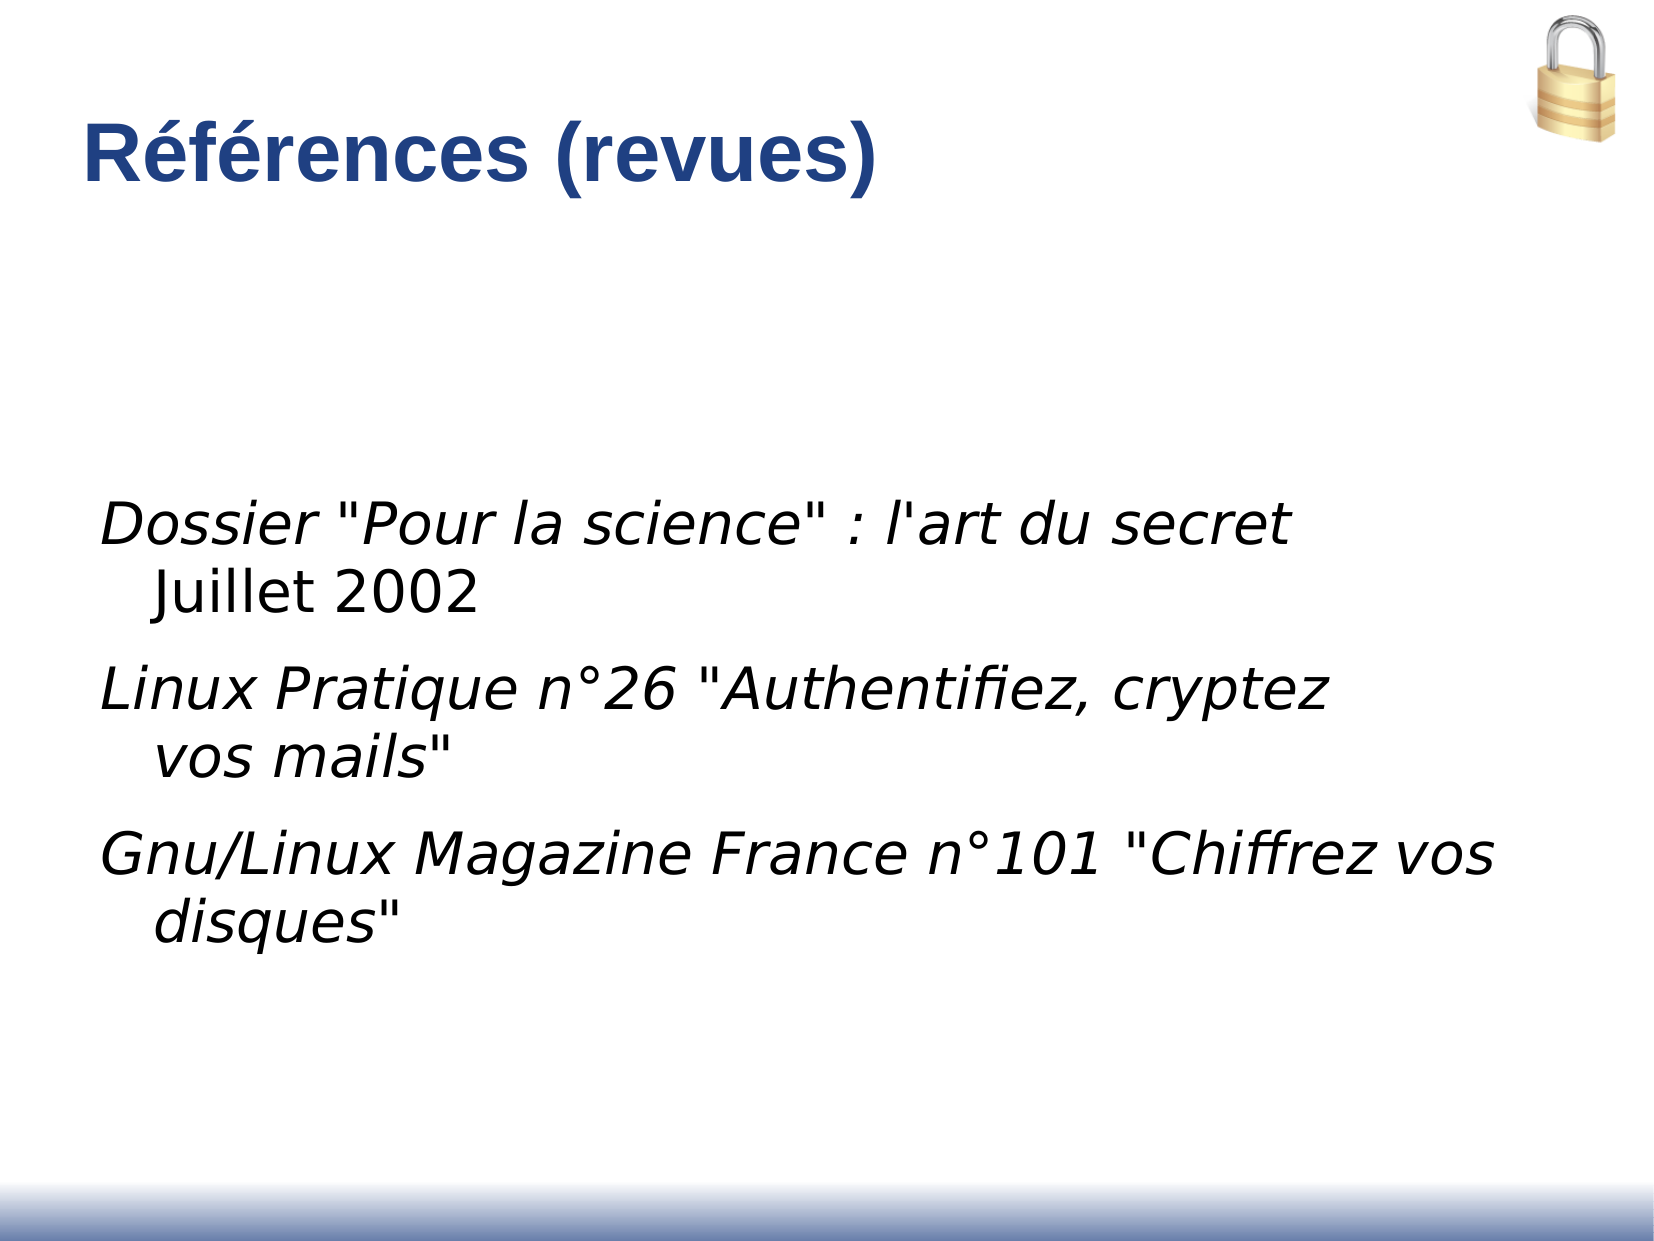

# Références (revues)
Dossier "Pour la science" : l'art du secret
Juillet 2002
Linux Pratique n°26 "Authentifiez, cryptez
vos mails"
Gnu/Linux Magazine France n°101 "Chiffrez vos disques"